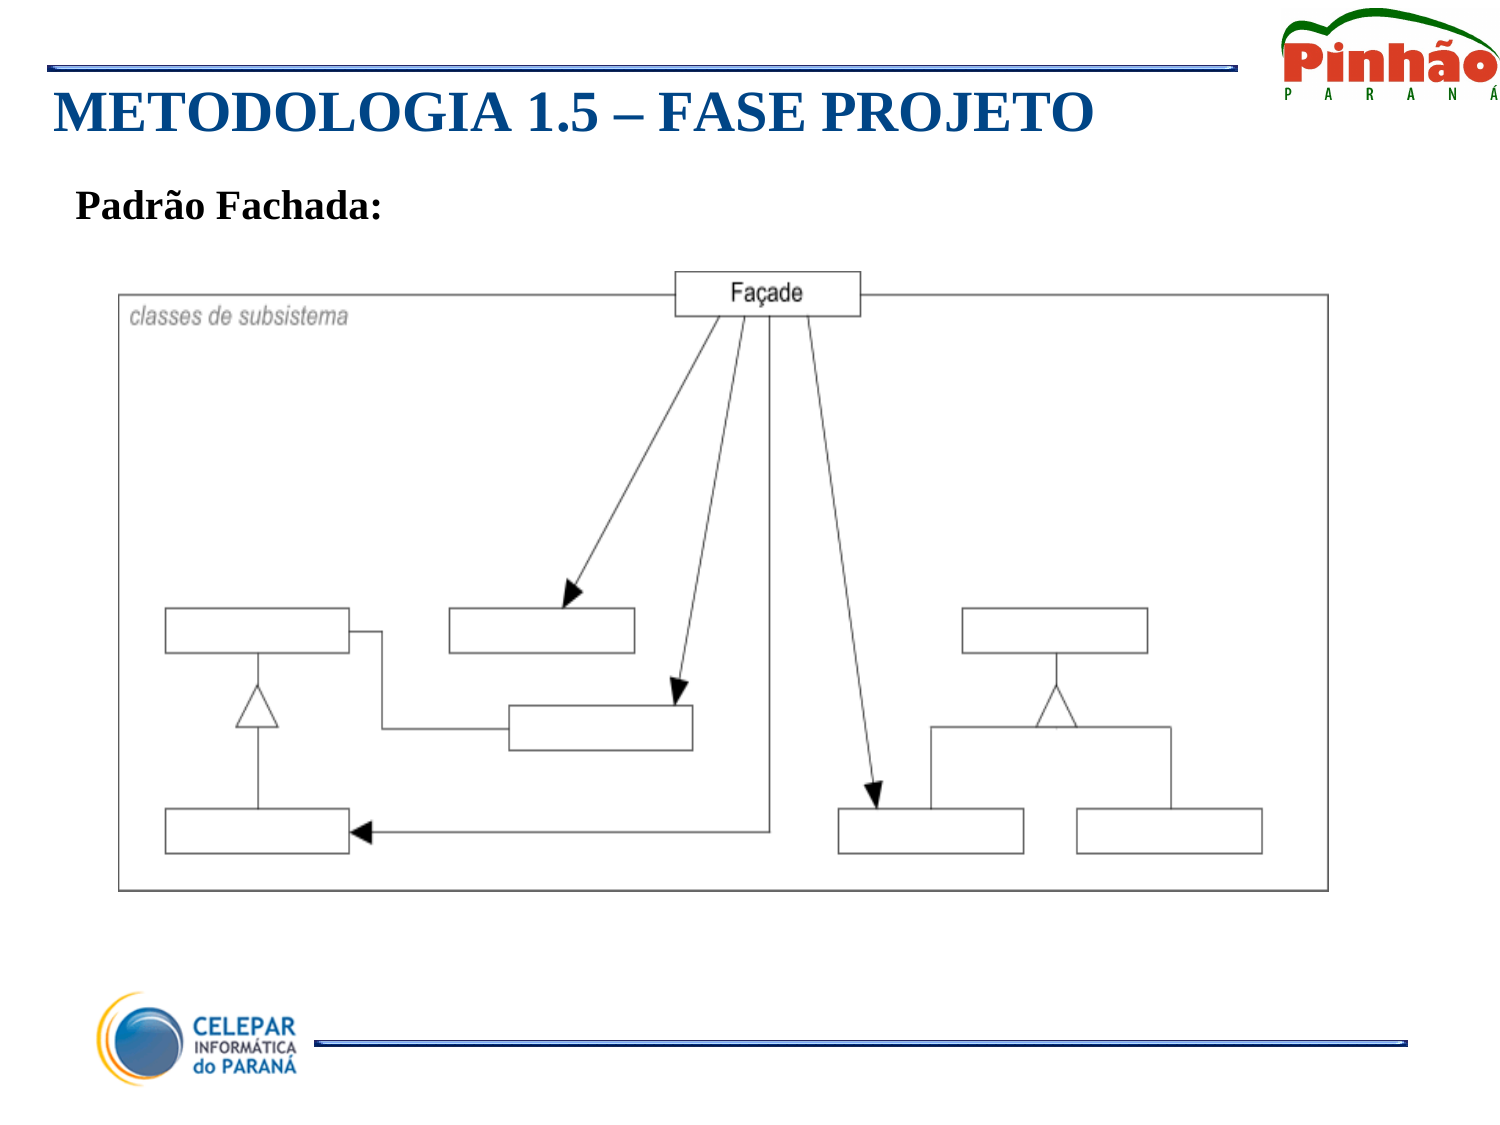

METODOLOGIA 1.5 – FASE PROJETO
Padrão Fachada: